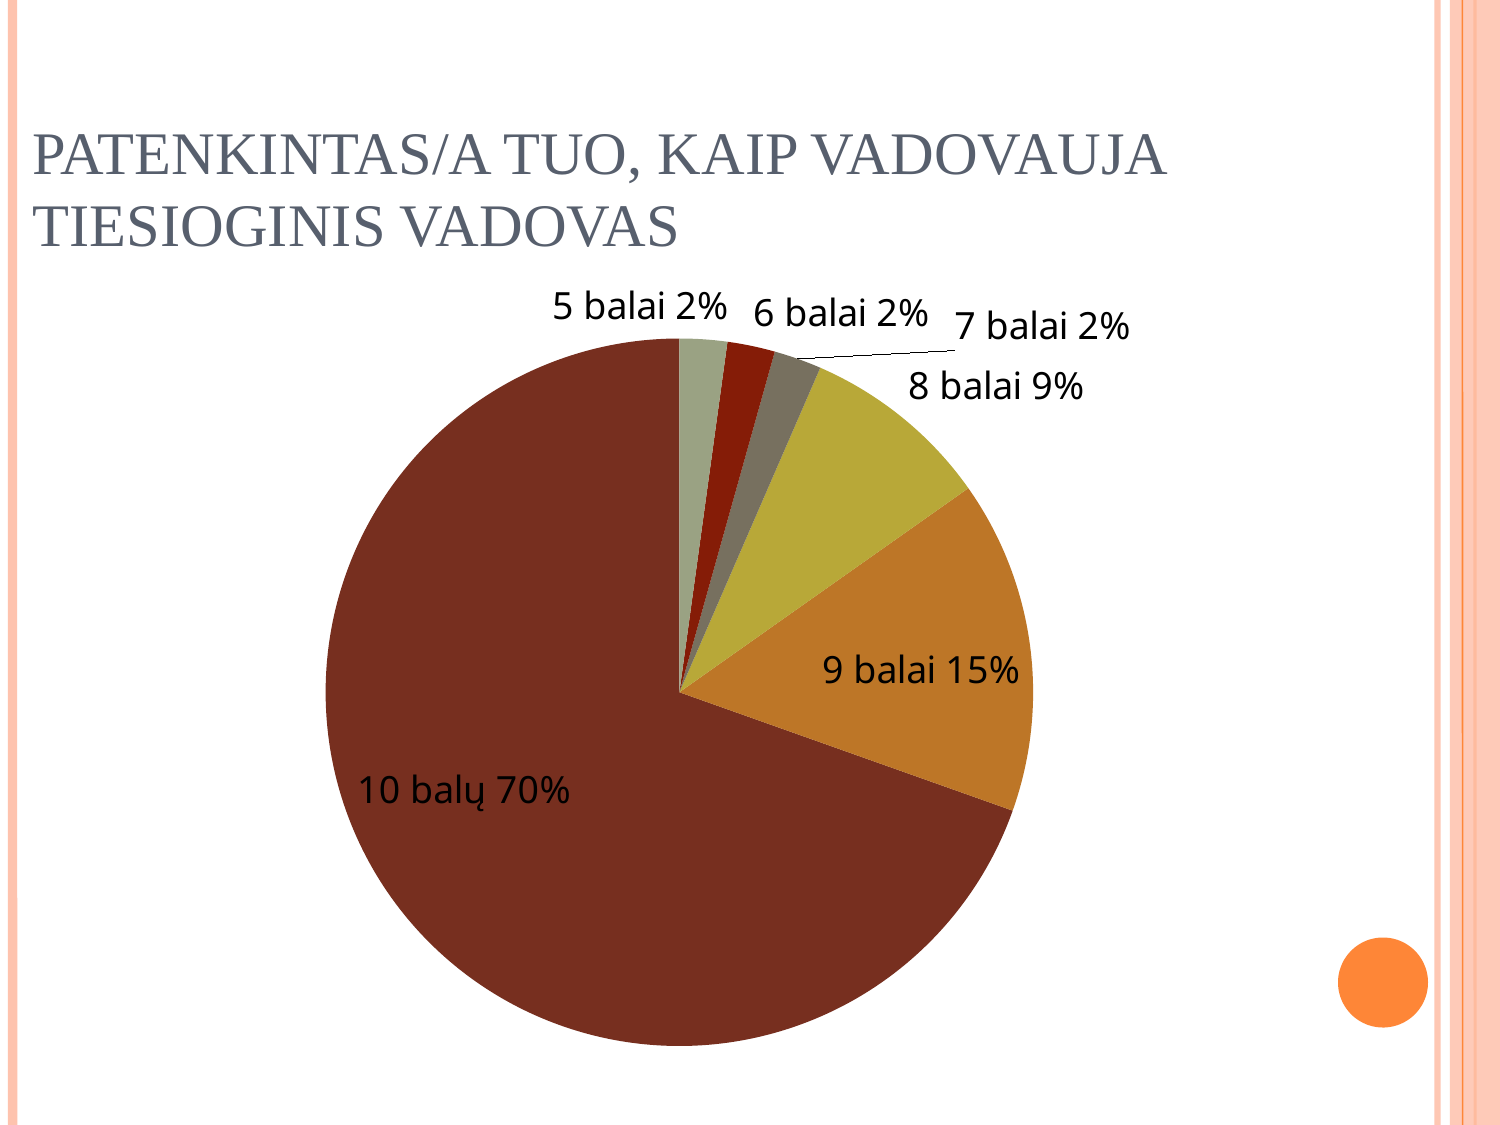

# Patenkintas/a tuo, kaip vadovauja tiesioginis vadovas
### Chart
| Category | Pardavimas |
|---|---|
| 10 balų | 32.0 |
| 9 balai | 7.0 |
| 8 balai | 4.0 |
| 7 balai | 1.0 |
| 6 balai | 1.0 |
| 5 balai | 1.0 |